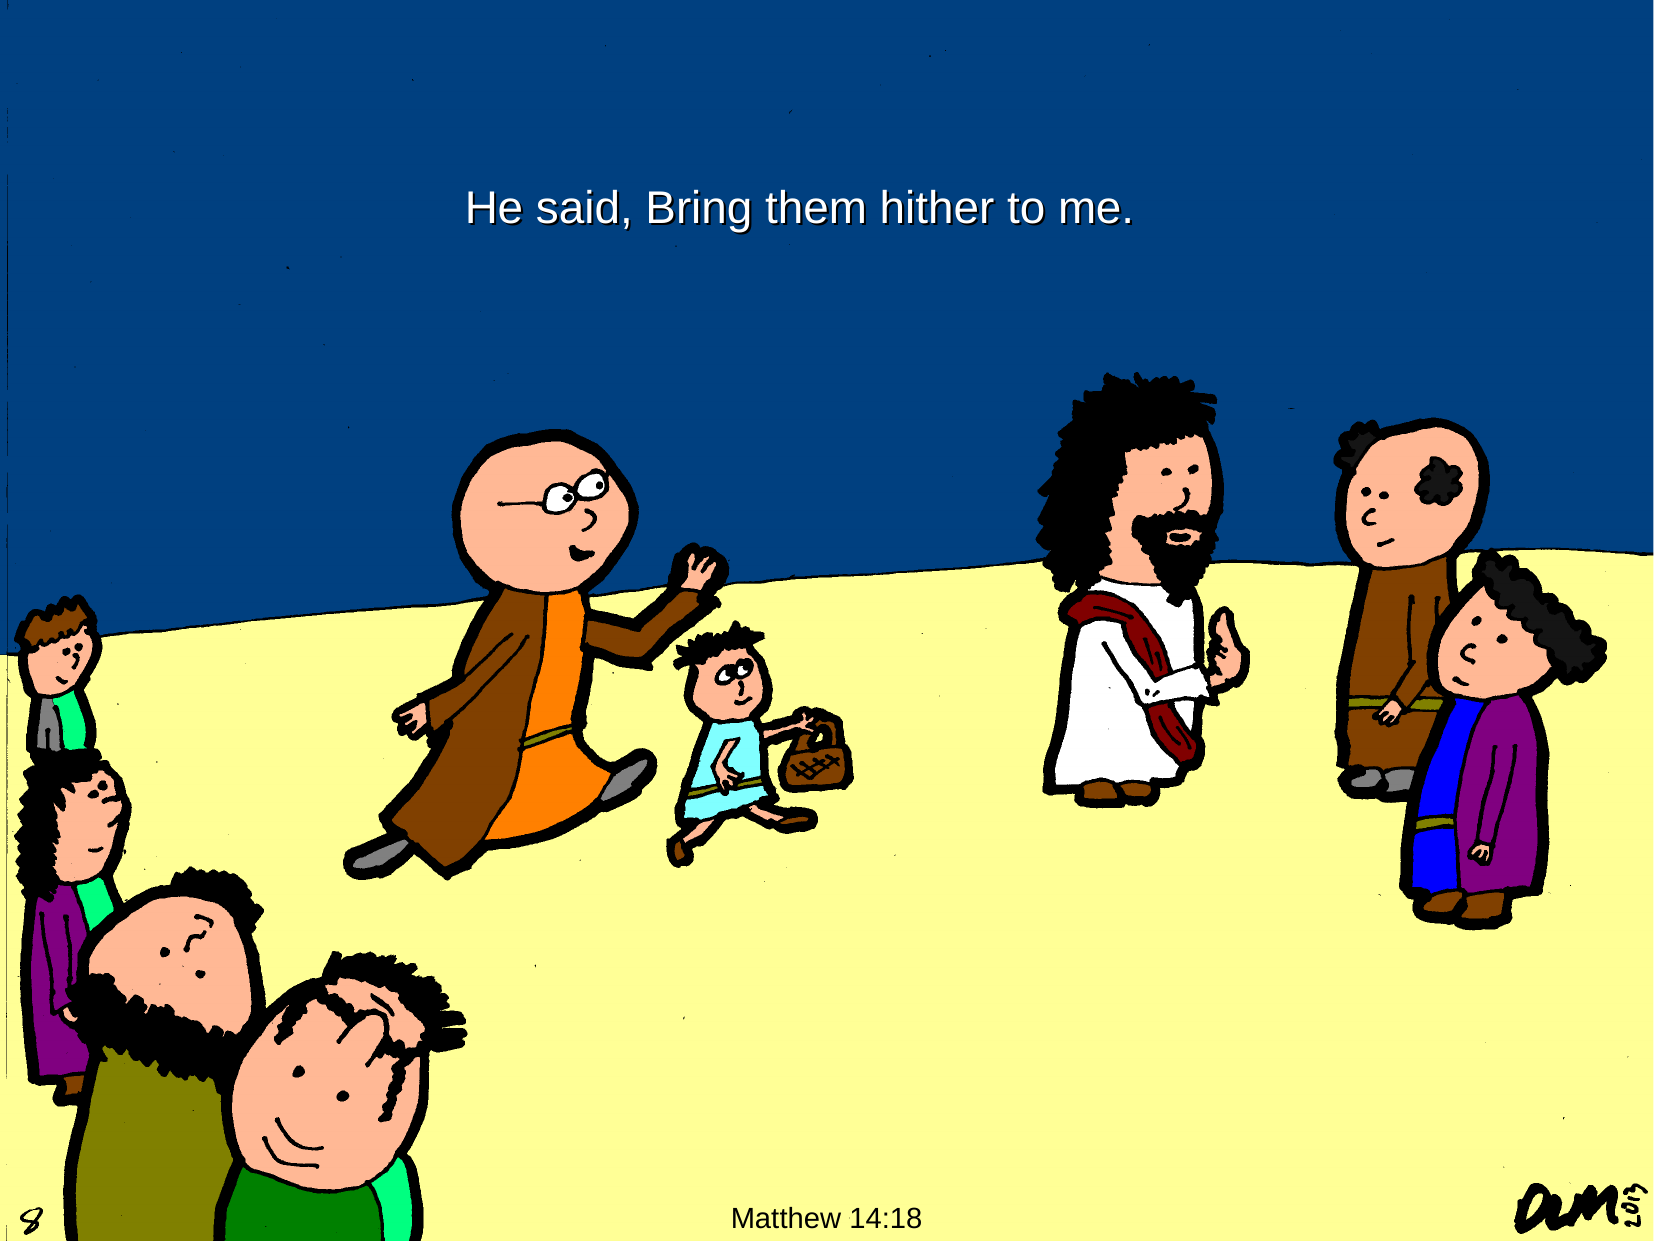

He said, Bring them hither to me.
Matthew 14:18